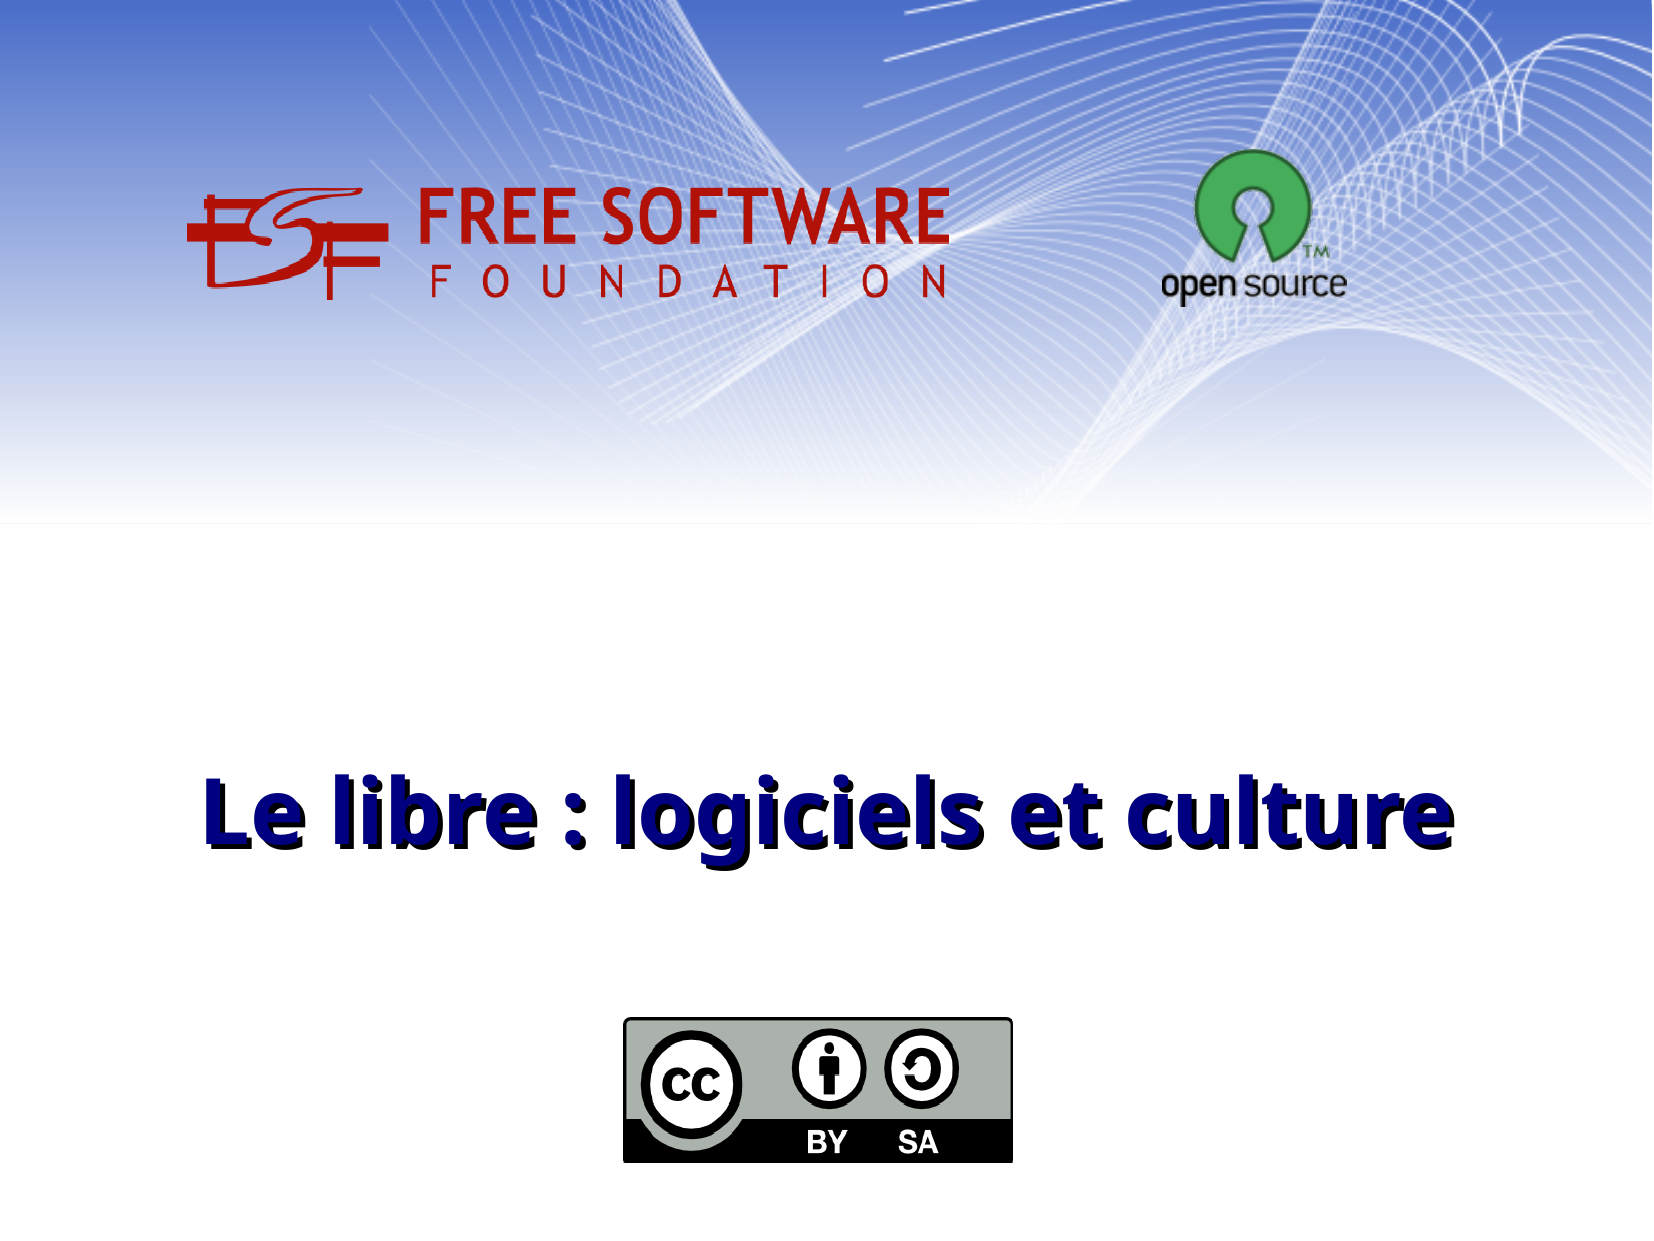

# Le libre : logiciels et culture